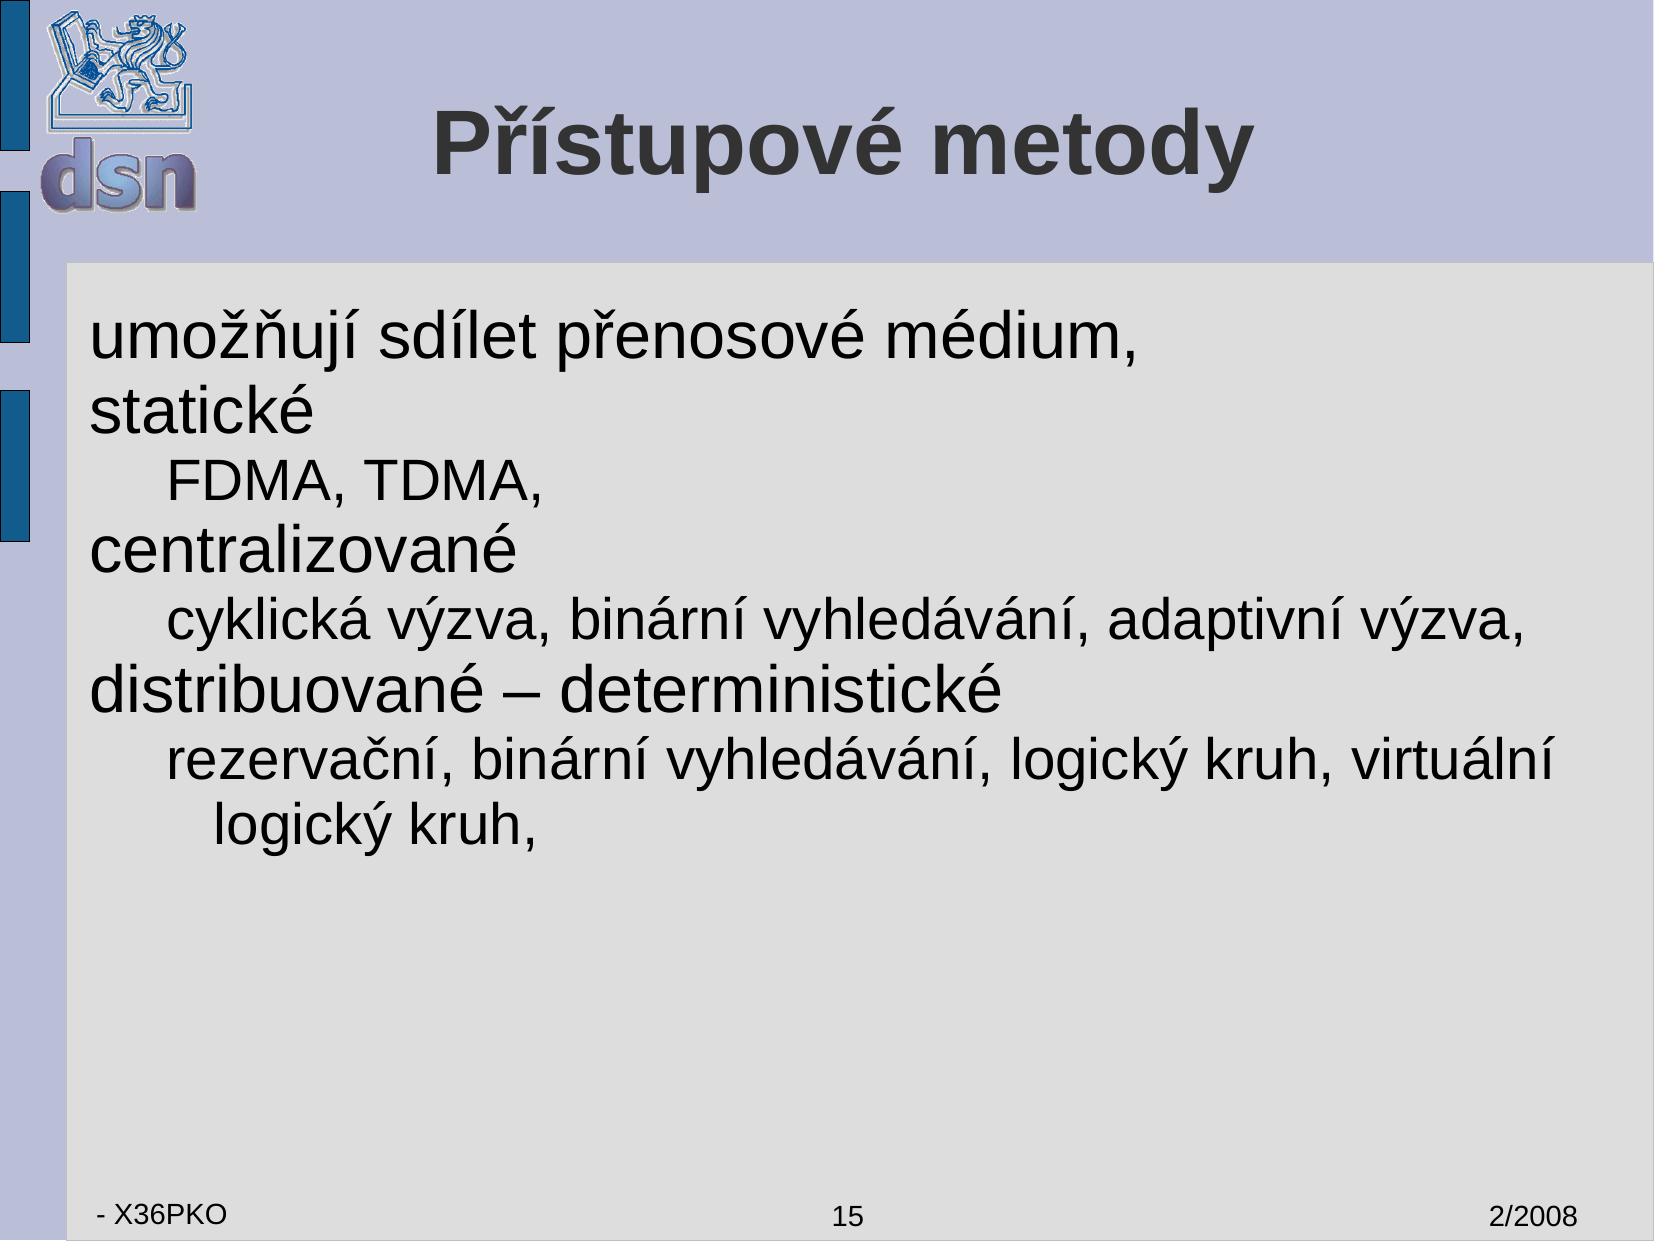

# Přístupové metody
umožňují sdílet přenosové médium,
statické
FDMA, TDMA,
centralizované
cyklická výzva, binární vyhledávání, adaptivní výzva,
distribuované – deterministické
rezervační, binární vyhledávání, logický kruh, virtuální logický kruh,